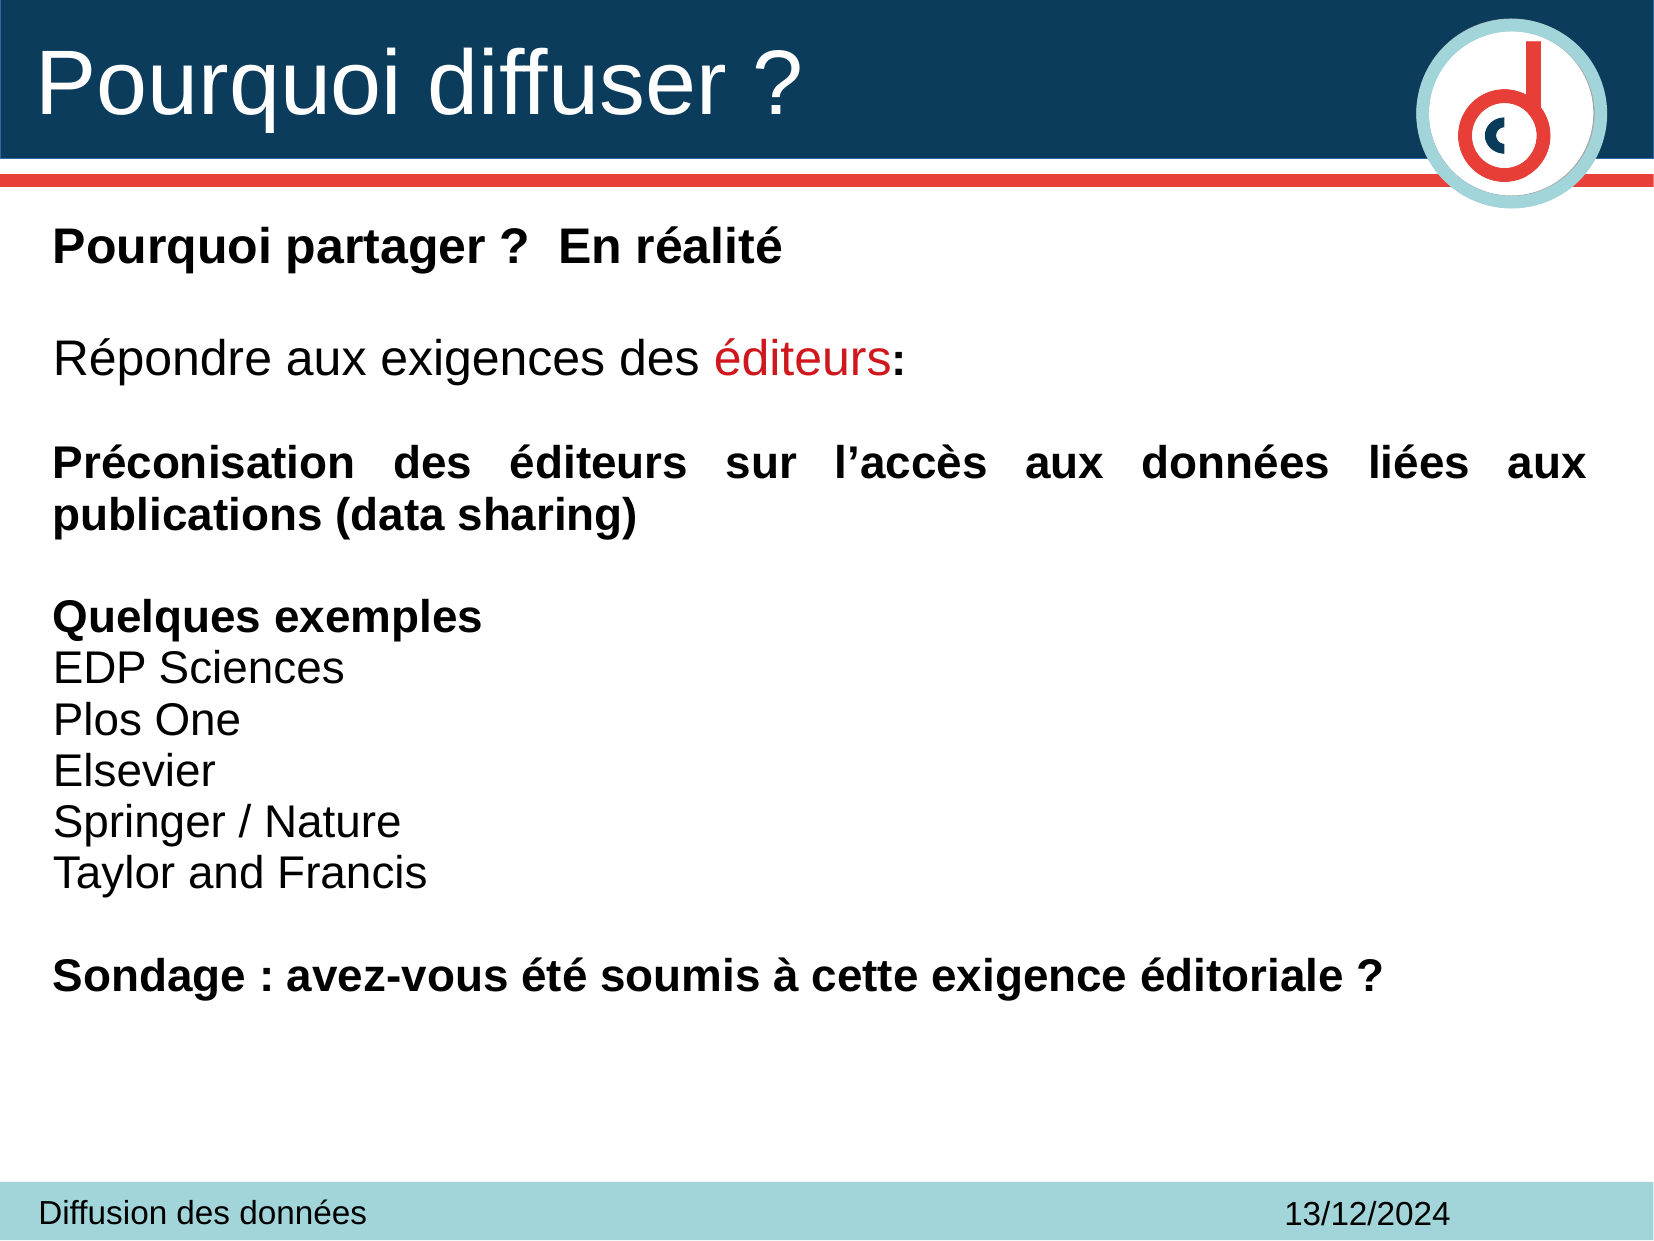

# Pourquoi diffuser ?
Pourquoi partager ? En réalité
Répondre aux exigences des éditeurs:
Préconisation des éditeurs sur l’accès aux données liées aux publications (data sharing)
Quelques exemples
EDP Sciences
Plos One
Elsevier
Springer / Nature
Taylor and Francis
Sondage : avez-vous été soumis à cette exigence éditoriale ?
Diffusion des données
13/12/2024